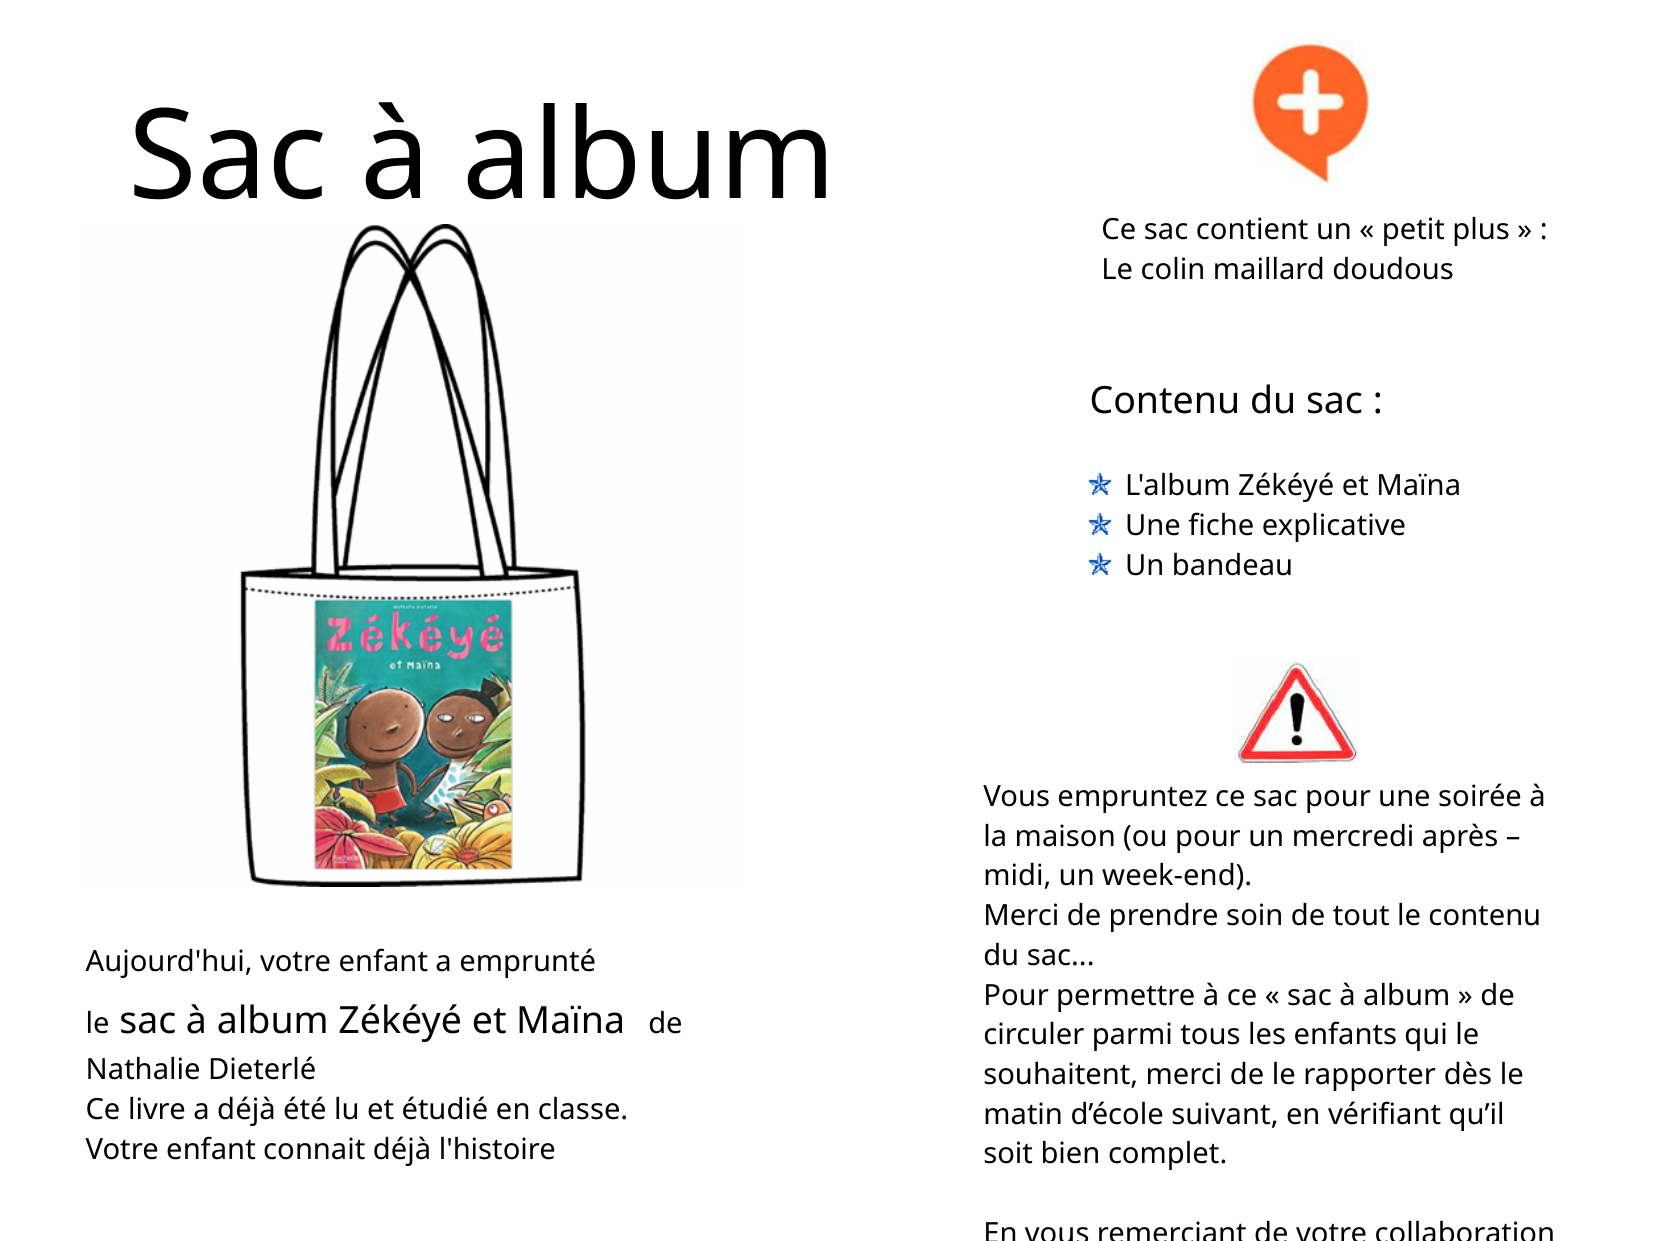

Sac à album
Ce sac contient un « petit plus » :
Le colin maillard doudous
Contenu du sac :
L'album Zékéyé et Maïna
Une fiche explicative
Un bandeau
Vous empruntez ce sac pour une soirée à la maison (ou pour un mercredi après – midi, un week-end).
Merci de prendre soin de tout le contenu du sac...
Pour permettre à ce « sac à album » de circuler parmi tous les enfants qui le souhaitent, merci de le rapporter dès le matin d’école suivant, en vérifiant qu’il soit bien complet.
En vous remerciant de votre collaboration
Aujourd'hui, votre enfant a emprunté
le sac à album Zékéyé et Maïna de Nathalie Dieterlé
Ce livre a déjà été lu et étudié en classe.
Votre enfant connait déjà l'histoire